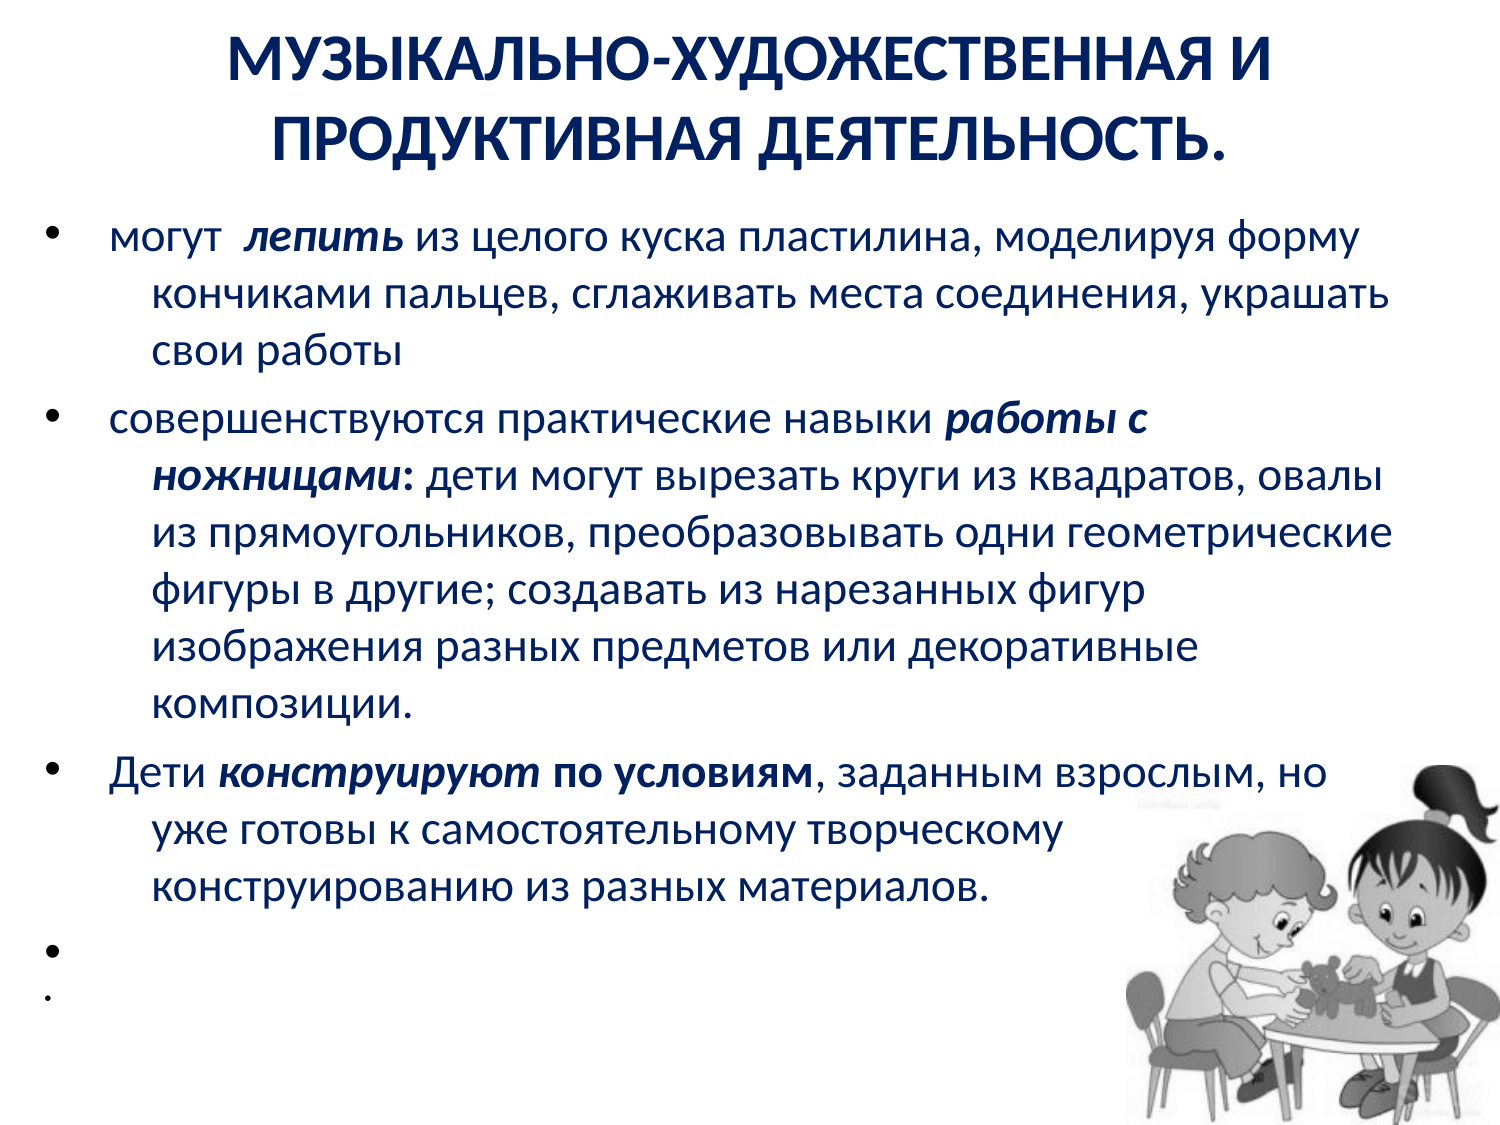

# МУЗЫКАЛЬНО-ХУДОЖЕСТВЕННАЯ И ПРОДУКТИВНАЯ ДЕЯТЕЛЬНОСТЬ.
 могут  лепить из целого куска пластилина, моделируя форму кончиками пальцев, сглаживать места соединения, украшать свои работы
 совершенствуются практические навыки работы с ножницами: дети могут вырезать круги из квадратов, овалы из прямоугольников, преобразовывать одни геометрические фигуры в другие; создавать из нарезанных фигур изображения разных предметов или декоративные композиции.
 Дети конструируют по условиям, заданным взрослым, но уже готовы к самостоятельному творческому конструированию из разных материалов.